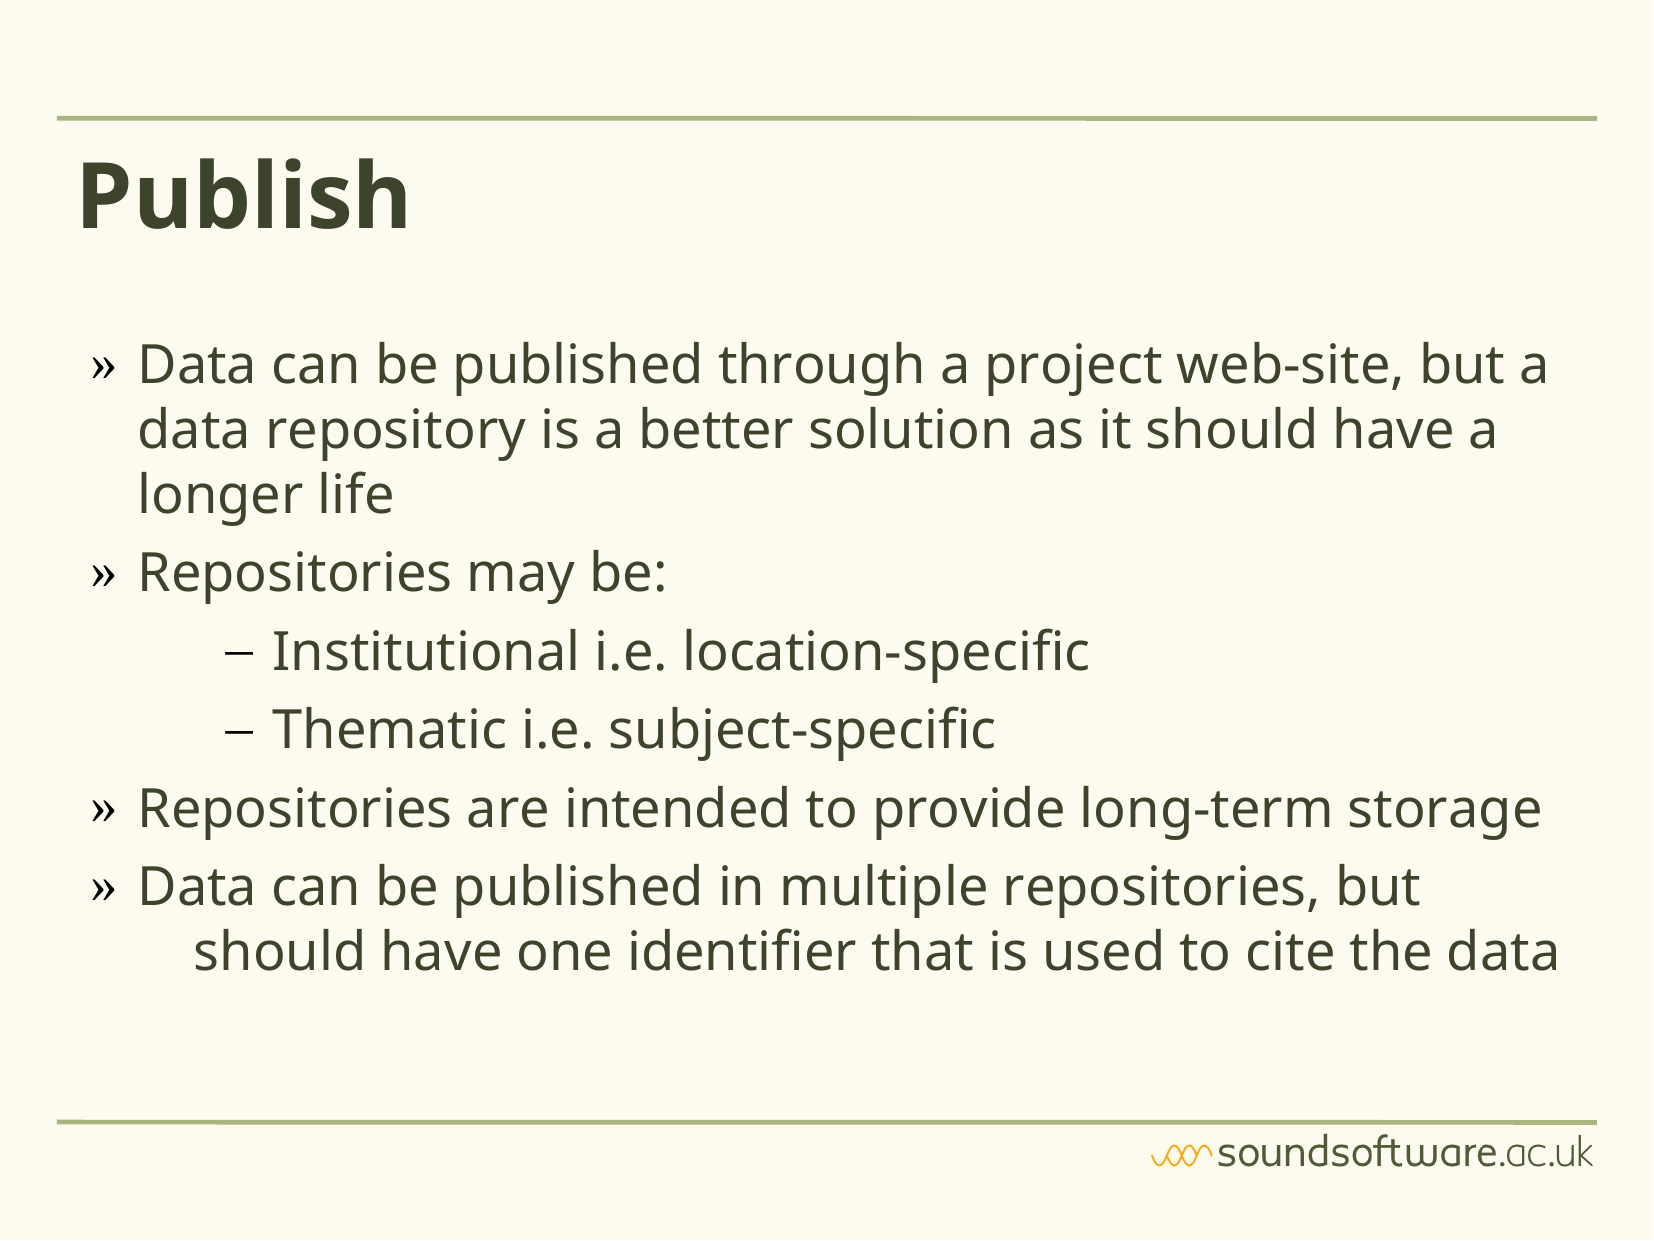

# Publish
Data can be published through a project web-site, but a data repository is a better solution as it should have a longer life
Repositories may be:
Institutional i.e. location-specific
Thematic i.e. subject-specific
Repositories are intended to provide long-term storage
Data can be published in multiple repositories, but should have one identifier that is used to cite the data